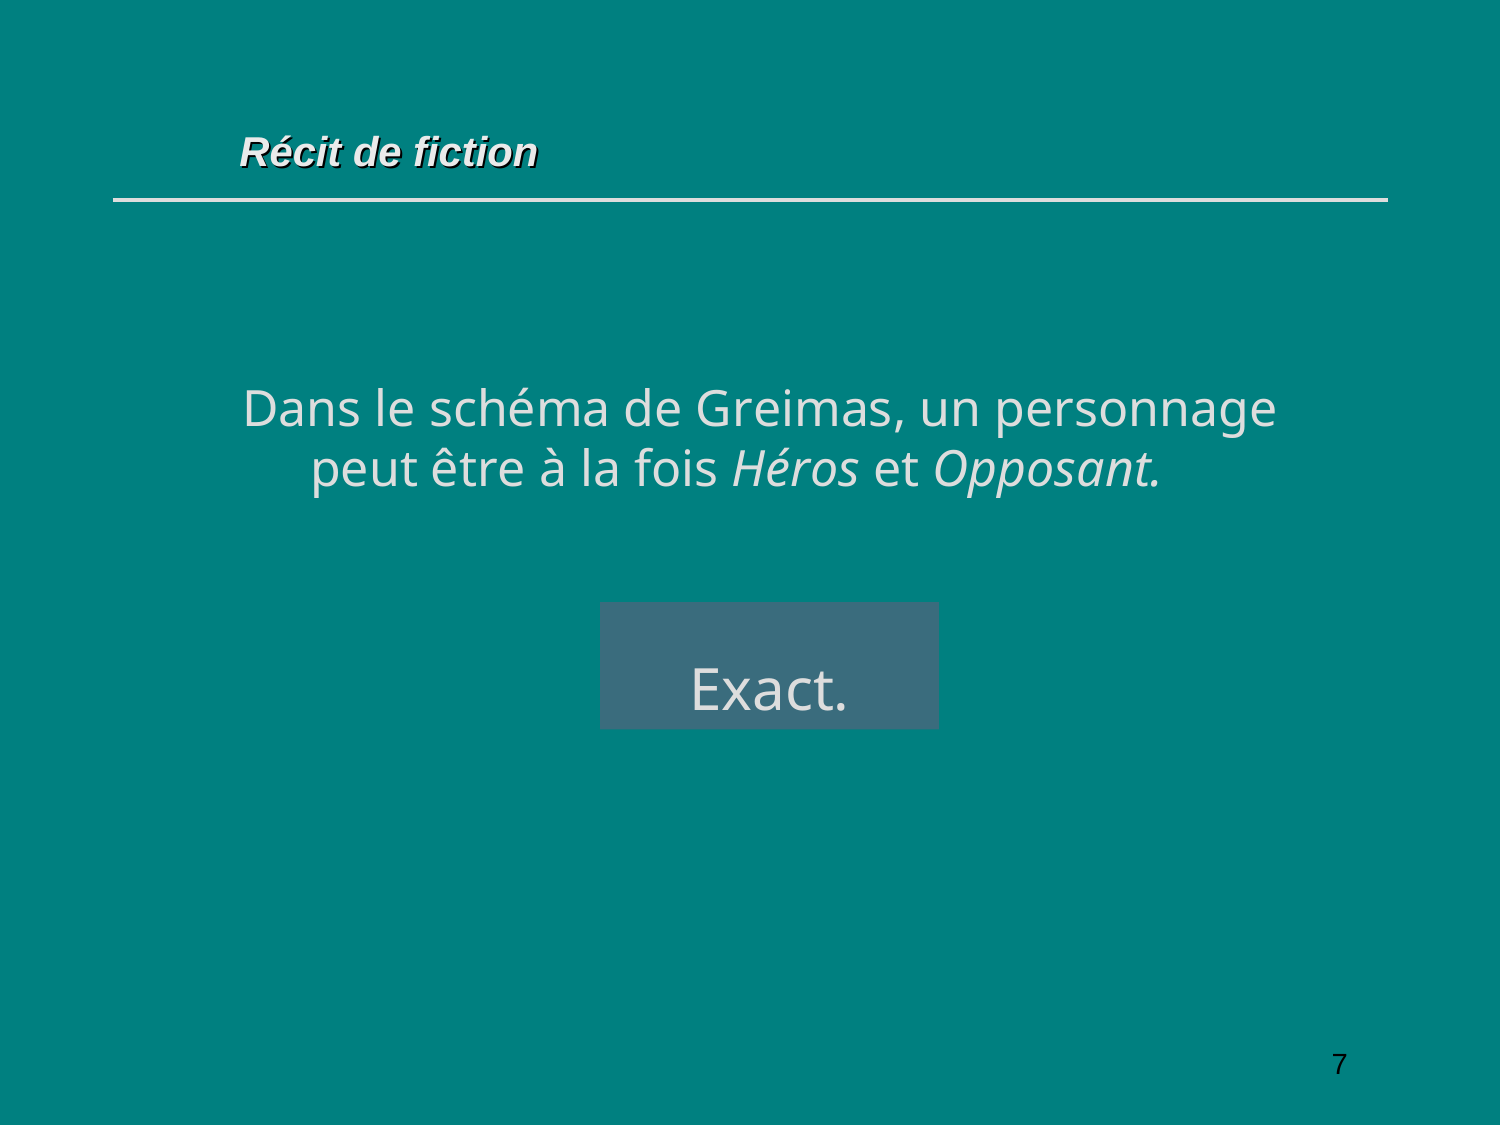

Récit de fiction
Dans le schéma de Greimas, un personnage peut être à la fois Héros et Opposant.
Oui / Non ?
Exact.
7